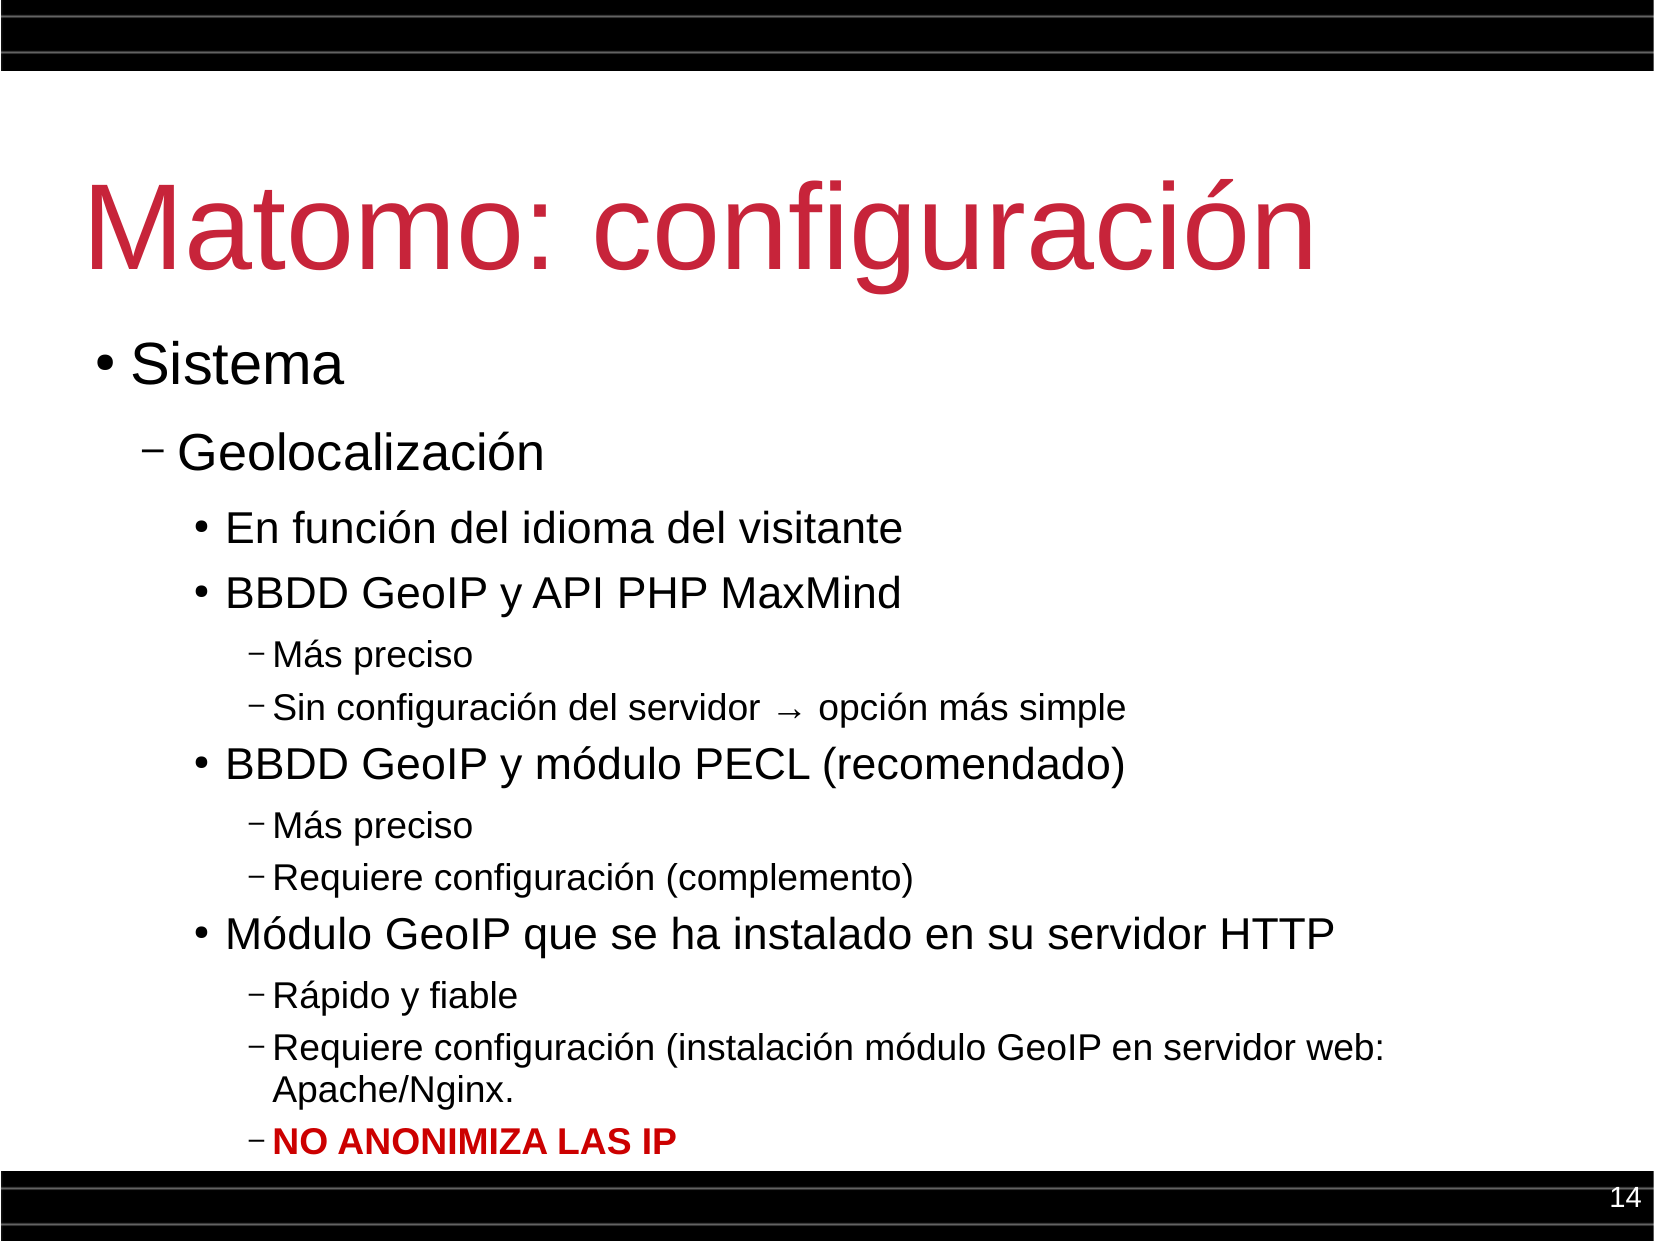

# Matomo: configuración
Sistema
Geolocalización
En función del idioma del visitante
BBDD GeoIP y API PHP MaxMind
Más preciso
Sin configuración del servidor → opción más simple
BBDD GeoIP y módulo PECL (recomendado)
Más preciso
Requiere configuración (complemento)
Módulo GeoIP que se ha instalado en su servidor HTTP
Rápido y fiable
Requiere configuración (instalación módulo GeoIP en servidor web: Apache/Nginx.
NO ANONIMIZA LAS IP